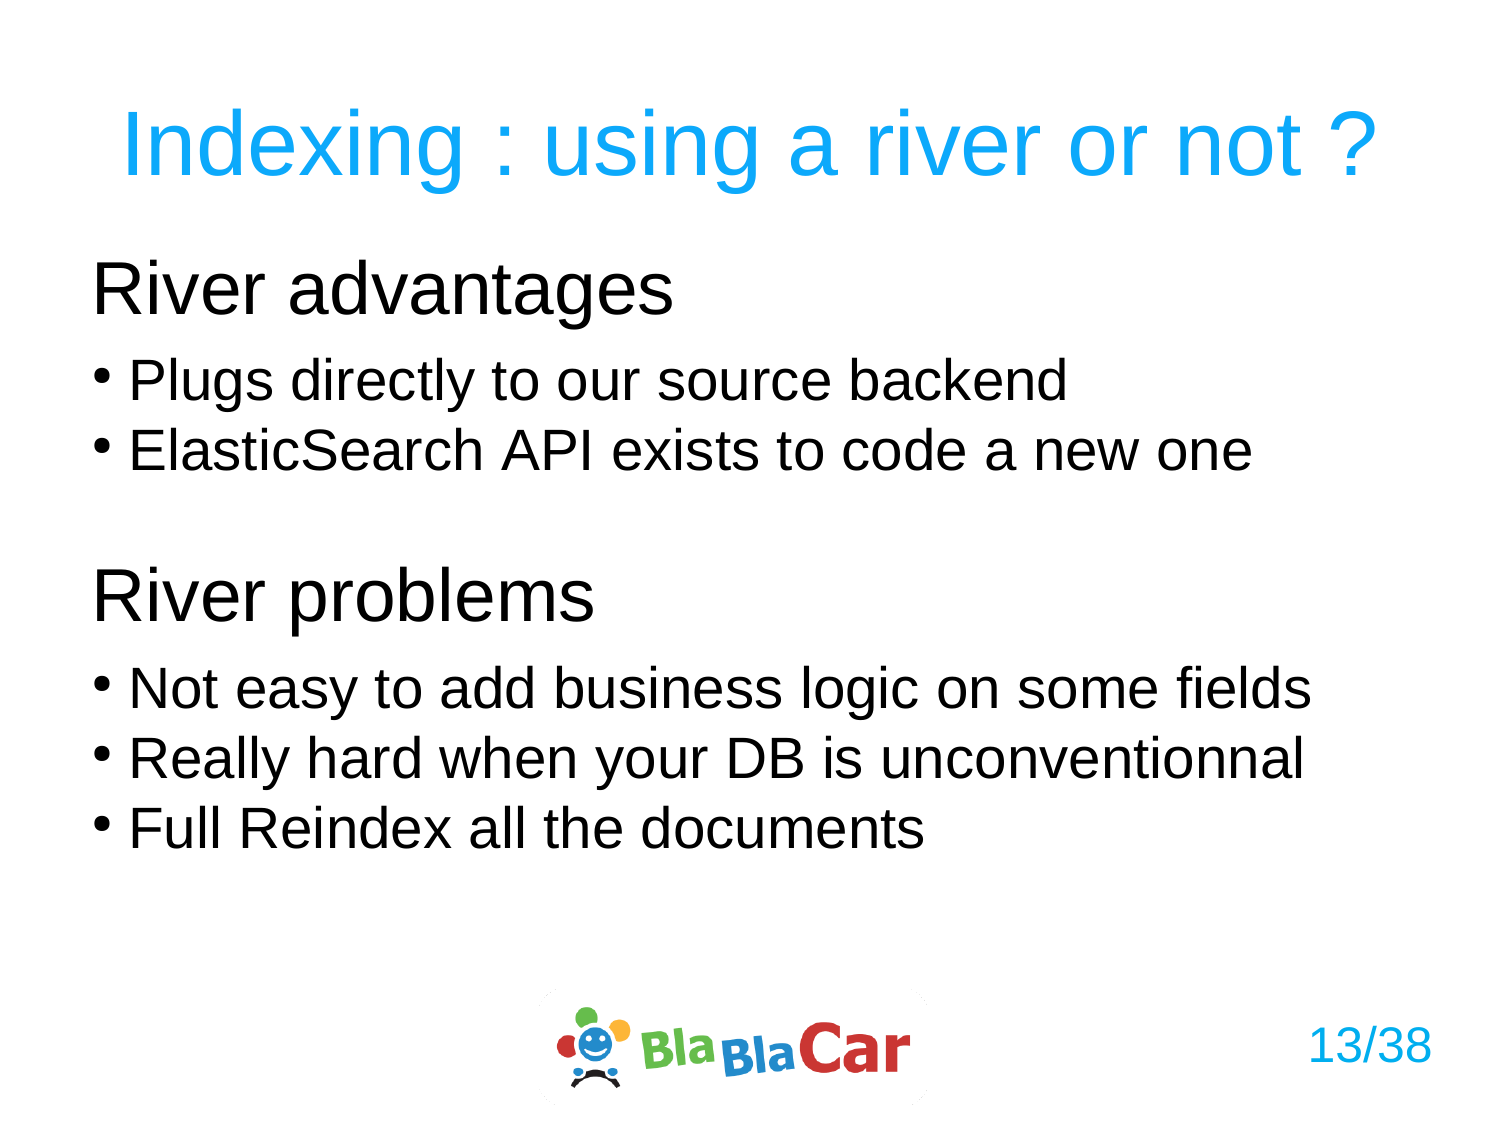

# Indexing : using a river or not ?
River advantages
 Plugs directly to our source backend
 ElasticSearch API exists to code a new one
River problems
 Not easy to add business logic on some fields
 Really hard when your DB is unconventionnal
 Full Reindex all the documents